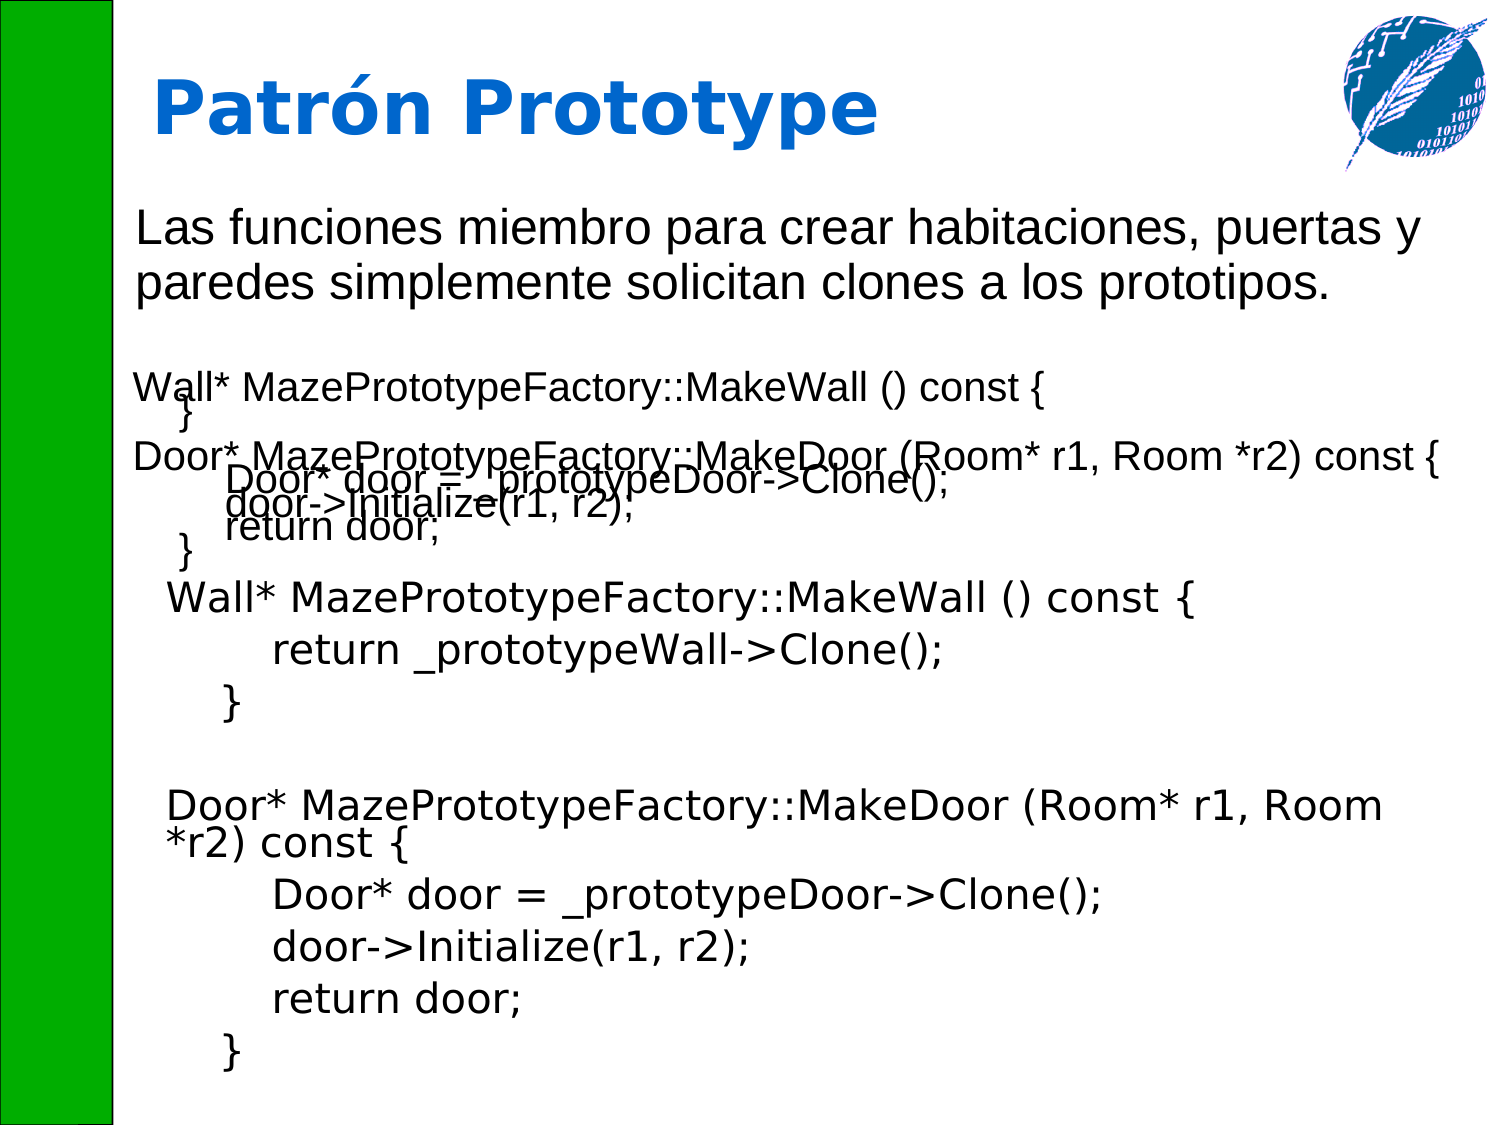

# Patrón Prototype
Las funciones miembro para crear habitaciones, puertas y paredes simplemente solicitan clones a los prototipos.
Wall* MazePrototypeFactory::MakeWall () const {
 }
Door* MazePrototypeFactory::MakeDoor (Room* r1, Room *r2) const {
 Door* door = _prototypeDoor->Clone();
 door->Initialize(r1, r2);
 return door;
 }
Wall* MazePrototypeFactory::MakeWall () const {
 return _prototypeWall->Clone();
 }
Door* MazePrototypeFactory::MakeDoor (Room* r1, Room *r2) const {
 Door* door = _prototypeDoor->Clone();
 door->Initialize(r1, r2);
 return door;
 }